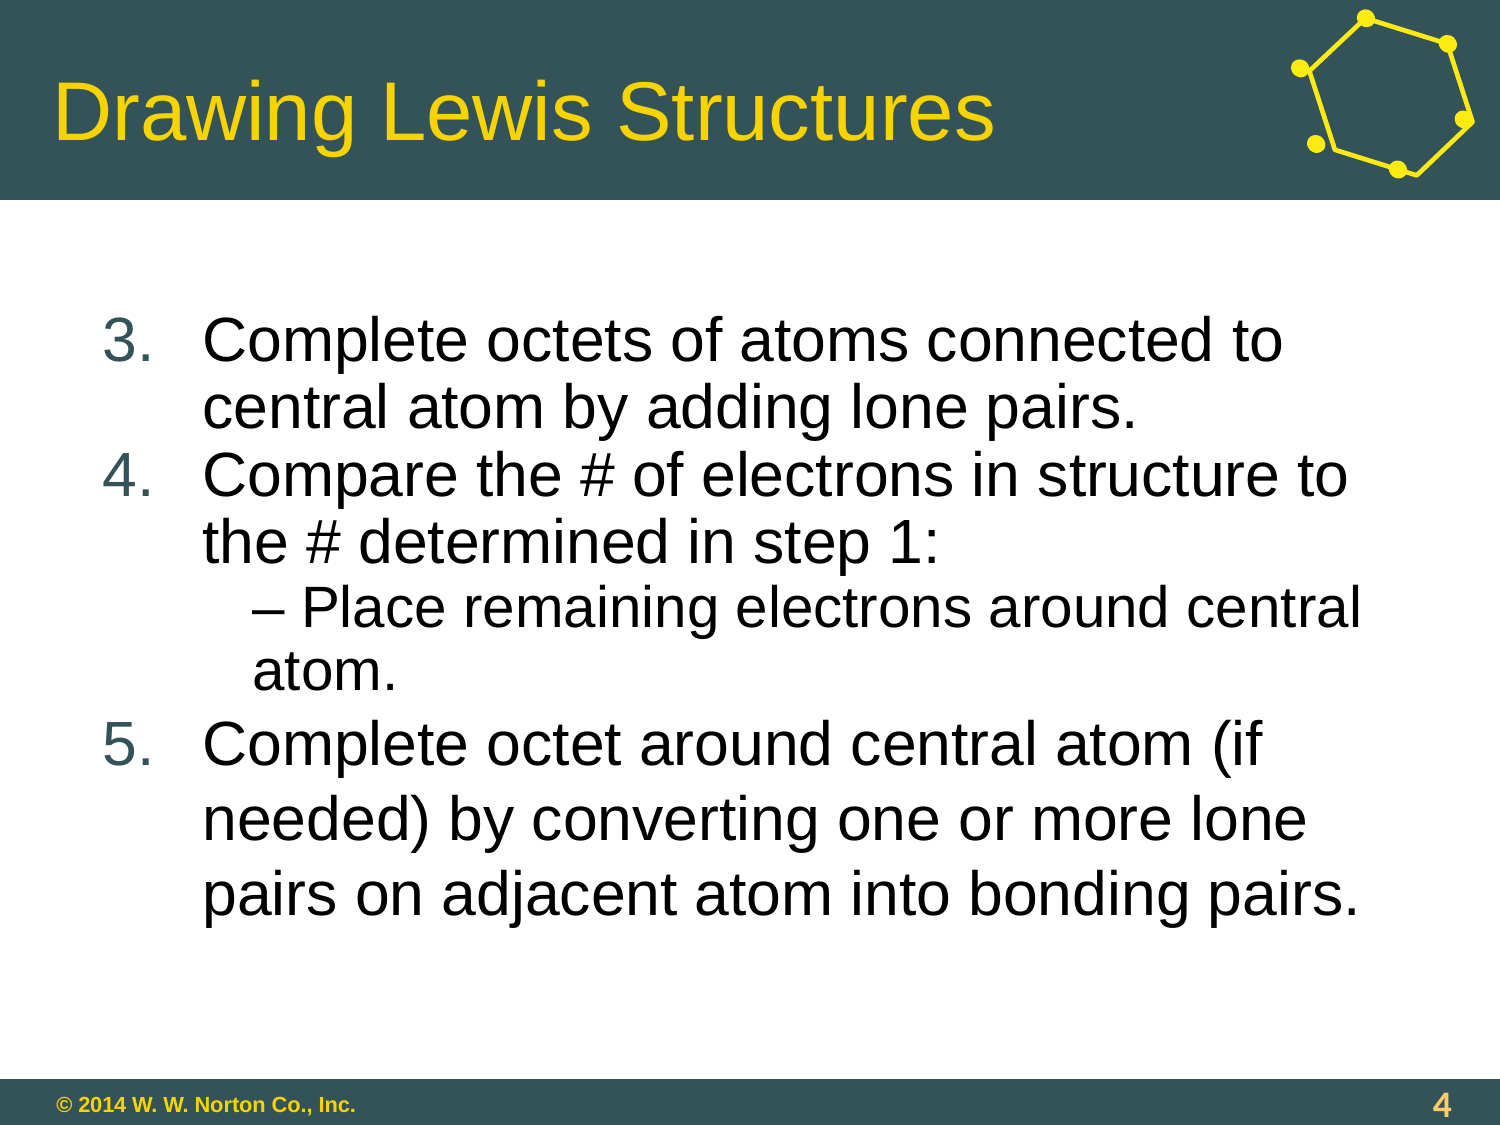

Drawing Lewis Structures
# Complete octets of atoms connected to central atom by adding lone pairs.
Compare the # of electrons in structure to the # determined in step 1:
	– Place remaining electrons around central atom.
Complete octet around central atom (if needed) by converting one or more lone pairs on adjacent atom into bonding pairs.